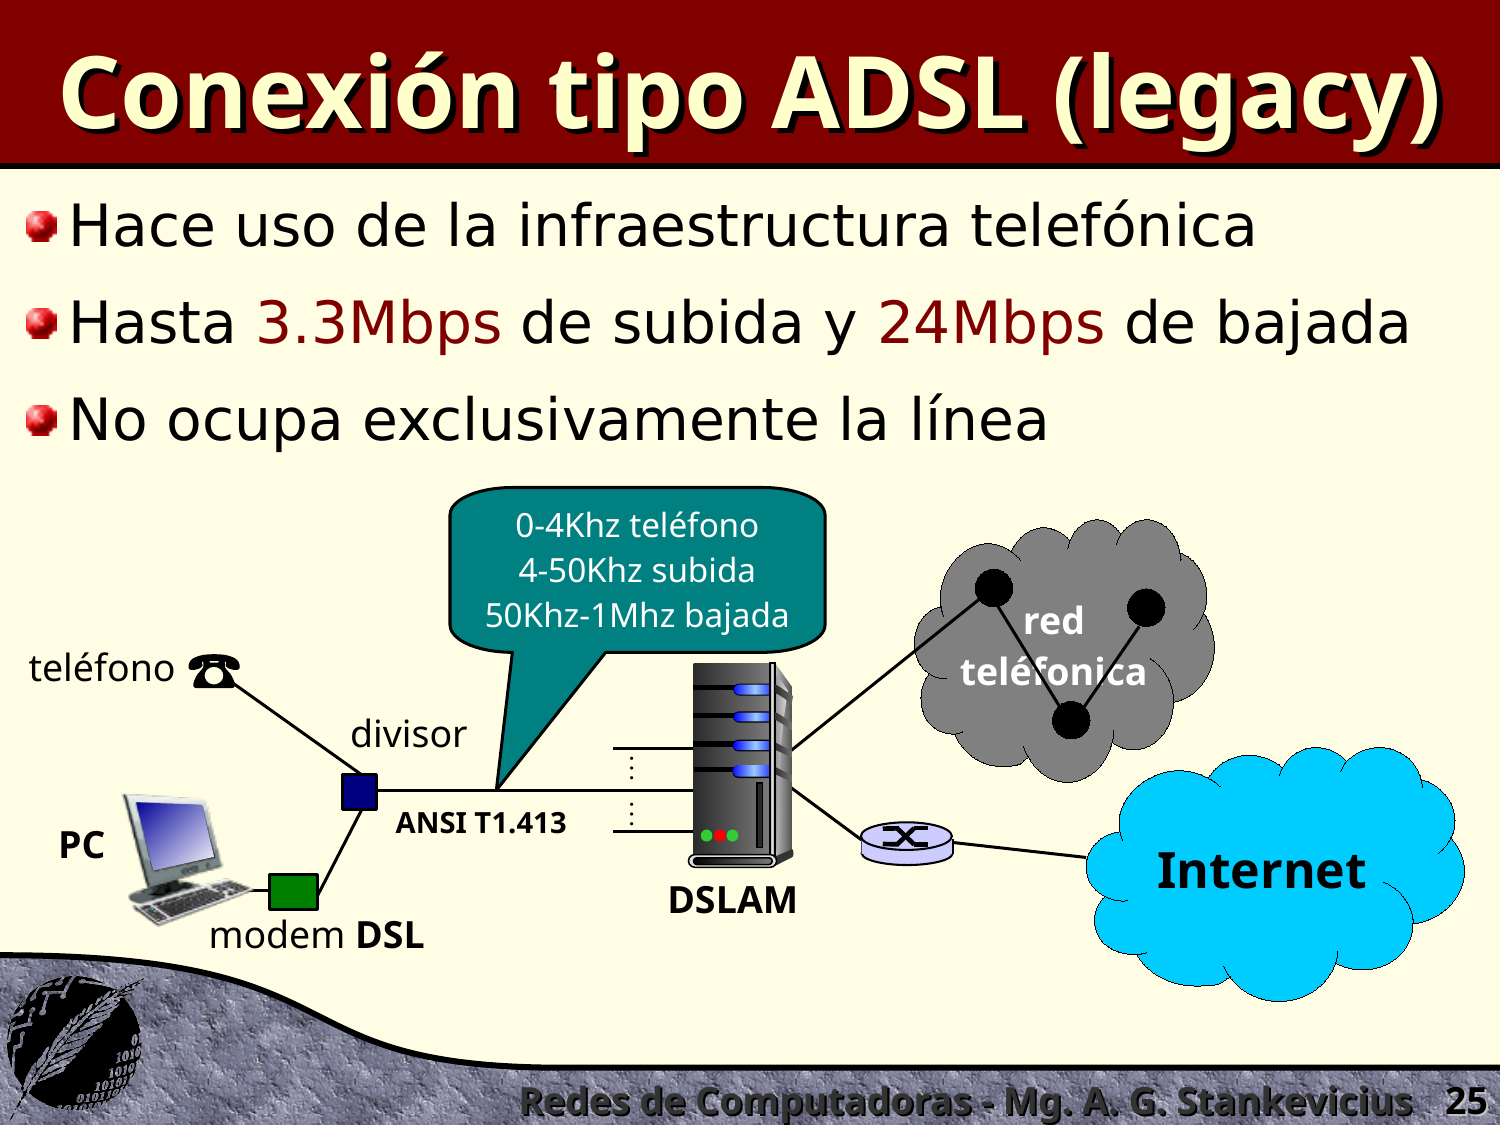

# Conexión tipo ADSL (legacy)
Hace uso de la infraestructura telefónica
Hasta 3.3Mbps de subida y 24Mbps de bajada
No ocupa exclusivamente la línea
0-4Khz teléfono
4-50Khz subida
50Khz-1Mhz bajada
red
teléfonica
teléfono
divisor
¼
Internet
¼
ANSI T1.413
PC
DSLAM
modem DSL
25